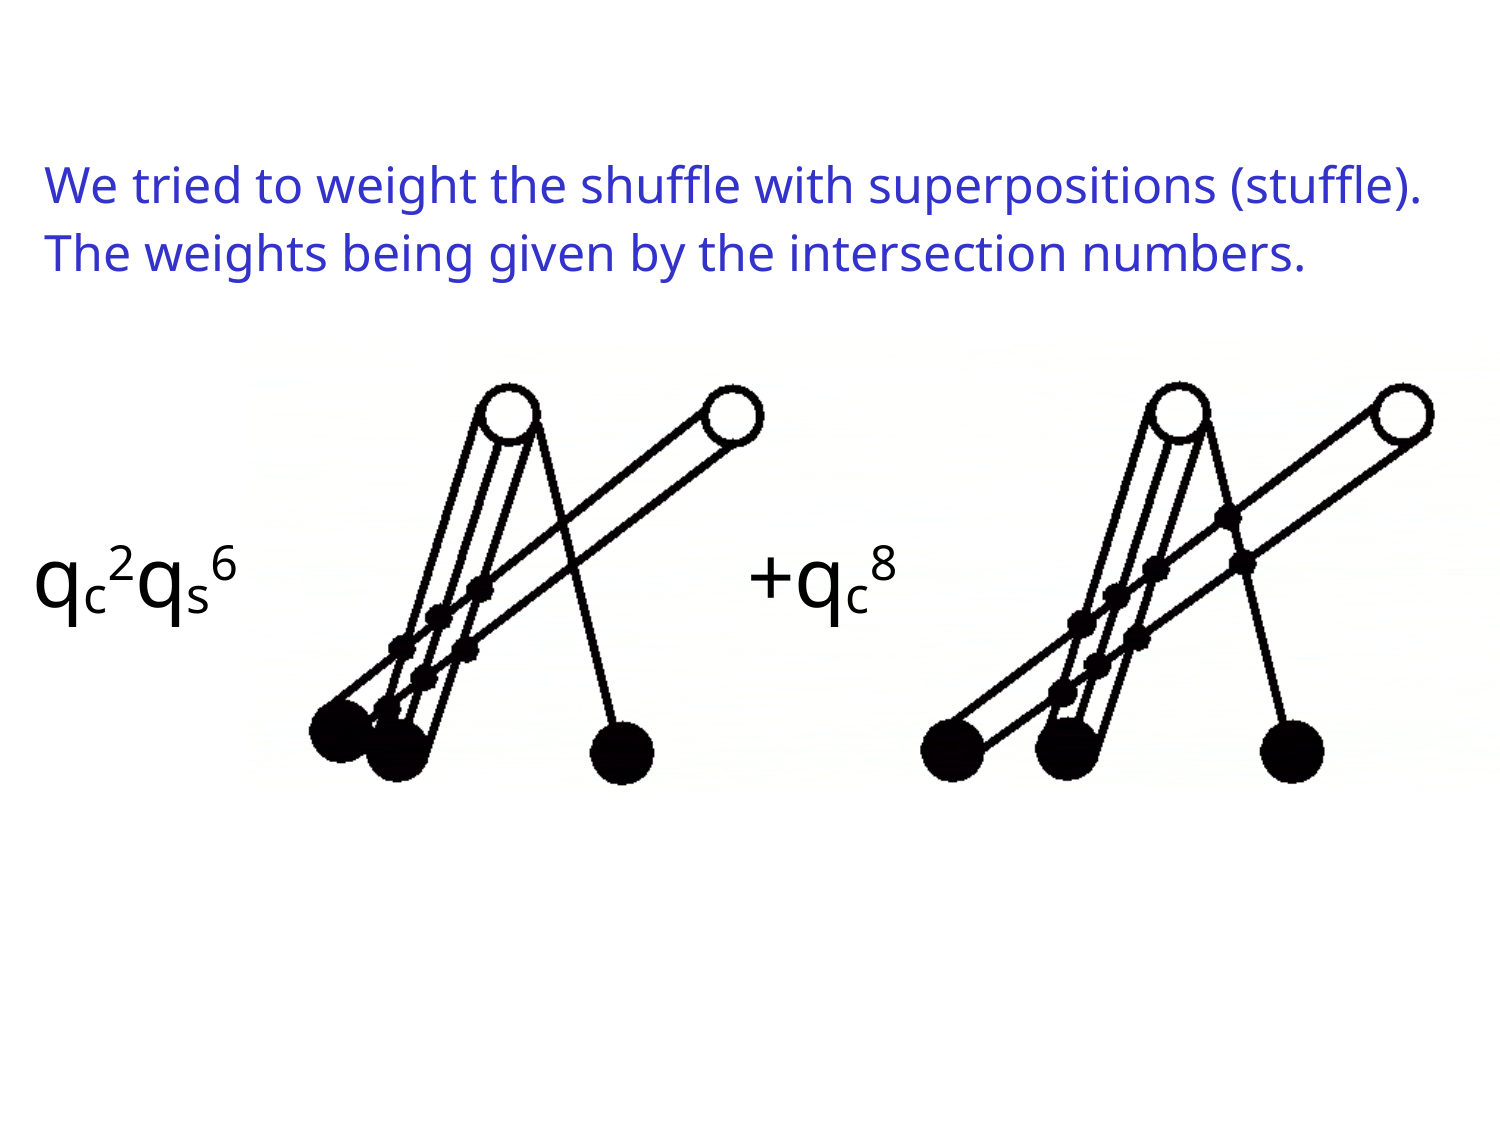

We tried to weight the shuffle with superpositions (stuffle). The weights being given by the intersection numbers.
qc2qs6
+qc8